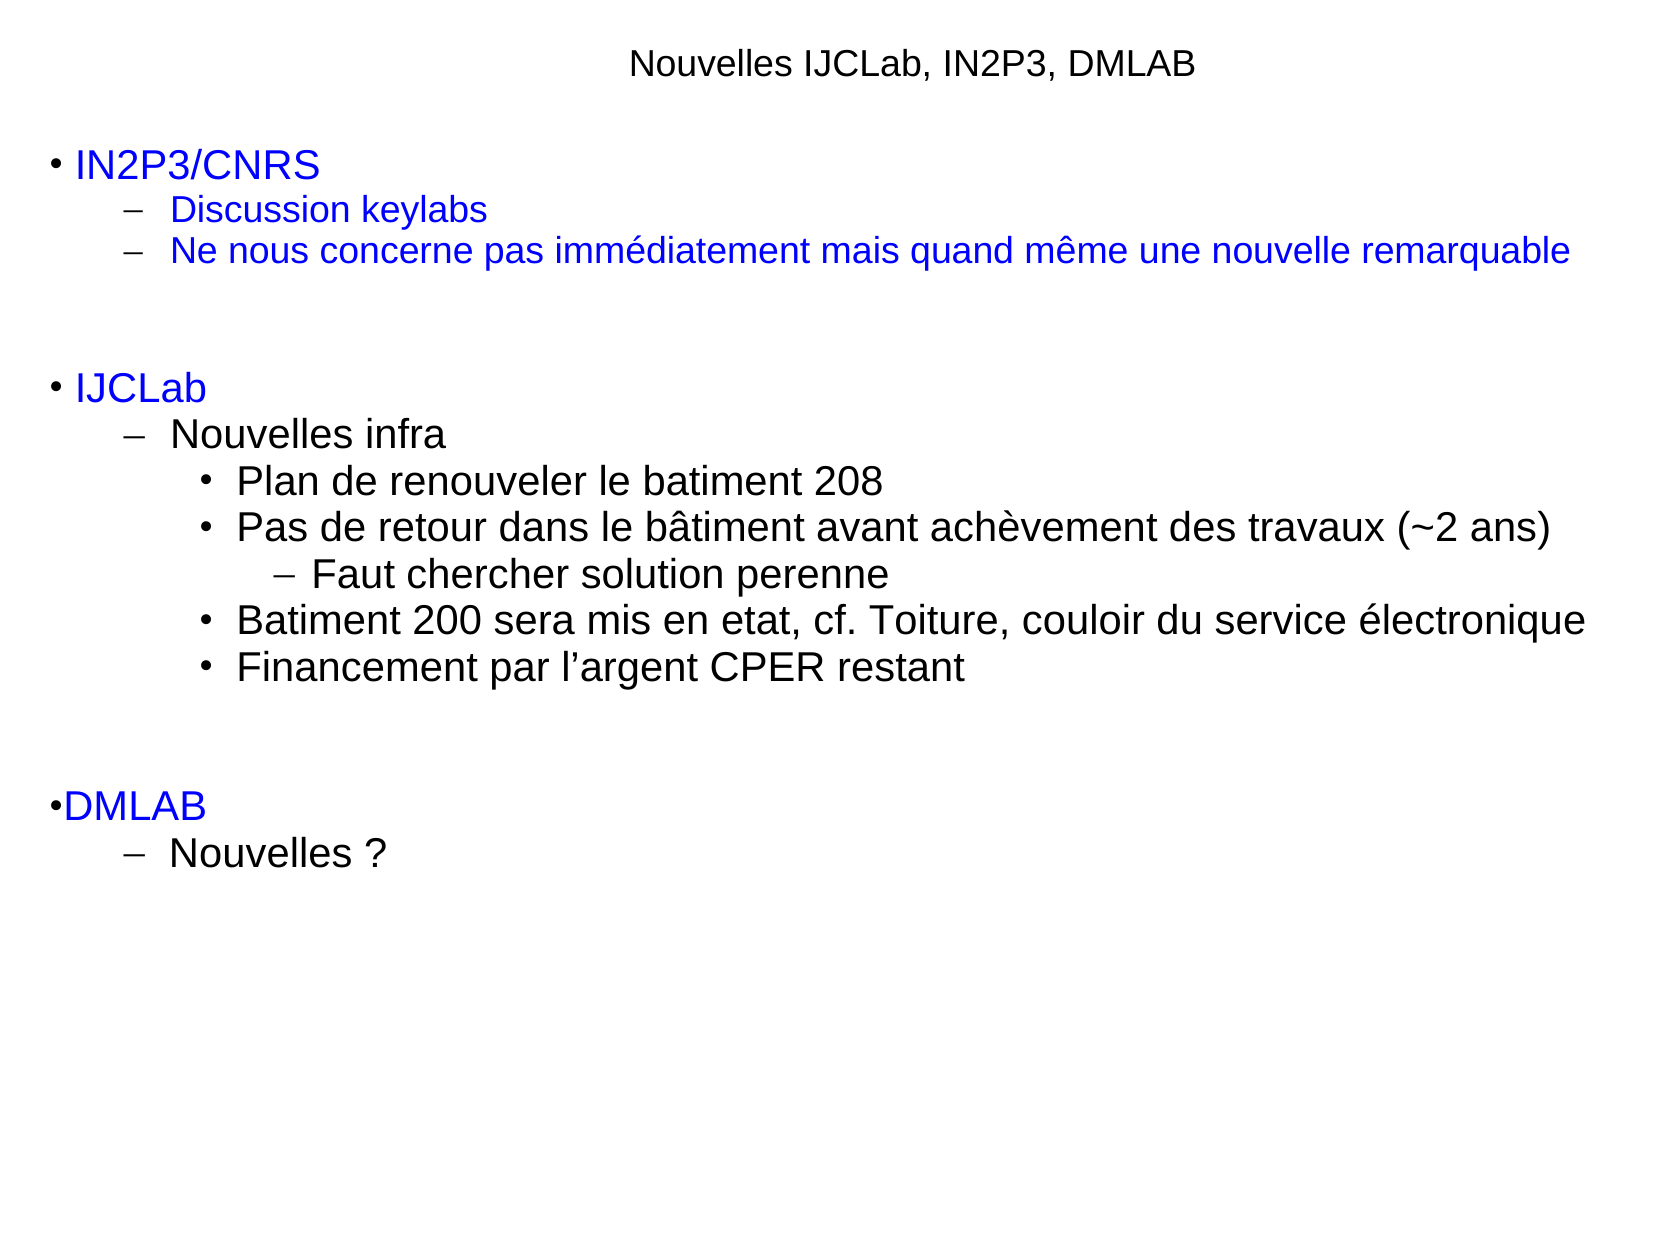

Nouvelles IJCLab, IN2P3, DMLAB
 IN2P3/CNRS
Discussion keylabs
Ne nous concerne pas immédiatement mais quand même une nouvelle remarquable
 IJCLab
Nouvelles infra
Plan de renouveler le batiment 208
Pas de retour dans le bâtiment avant achèvement des travaux (~2 ans)
Faut chercher solution perenne
Batiment 200 sera mis en etat, cf. Toiture, couloir du service électronique
Financement par l’argent CPER restant
DMLAB
Nouvelles ?